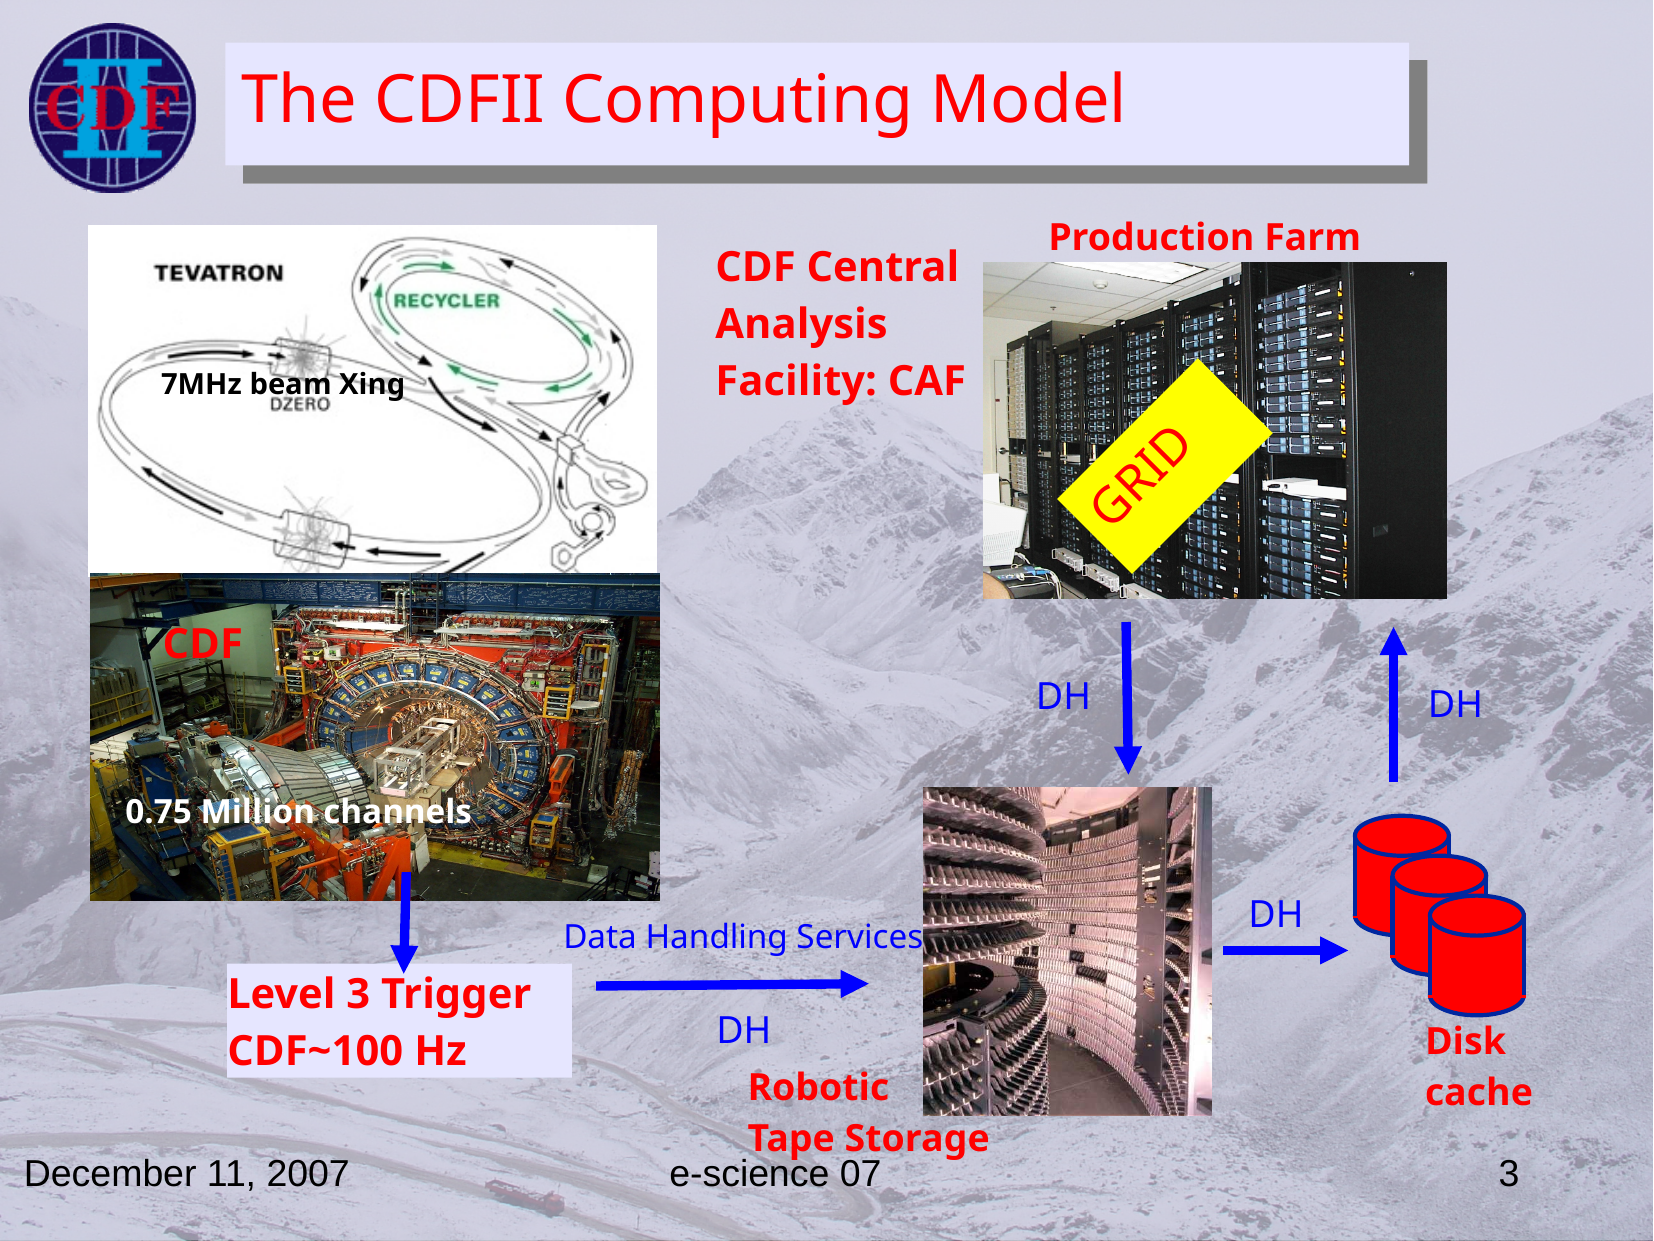

The CDFII Computing Model
Production Farm
CDF Central
Analysis
Facility: CAF
7MHz beam Xing
GRID
CDF
DH
DH
0.75 Million channels
DH
Data Handling Services
DH
Level 3 Trigger
CDF~100 Hz
Disk
cache
Robotic
Tape Storage
December 11, 2007
3
e-science 07
December 11, 2007